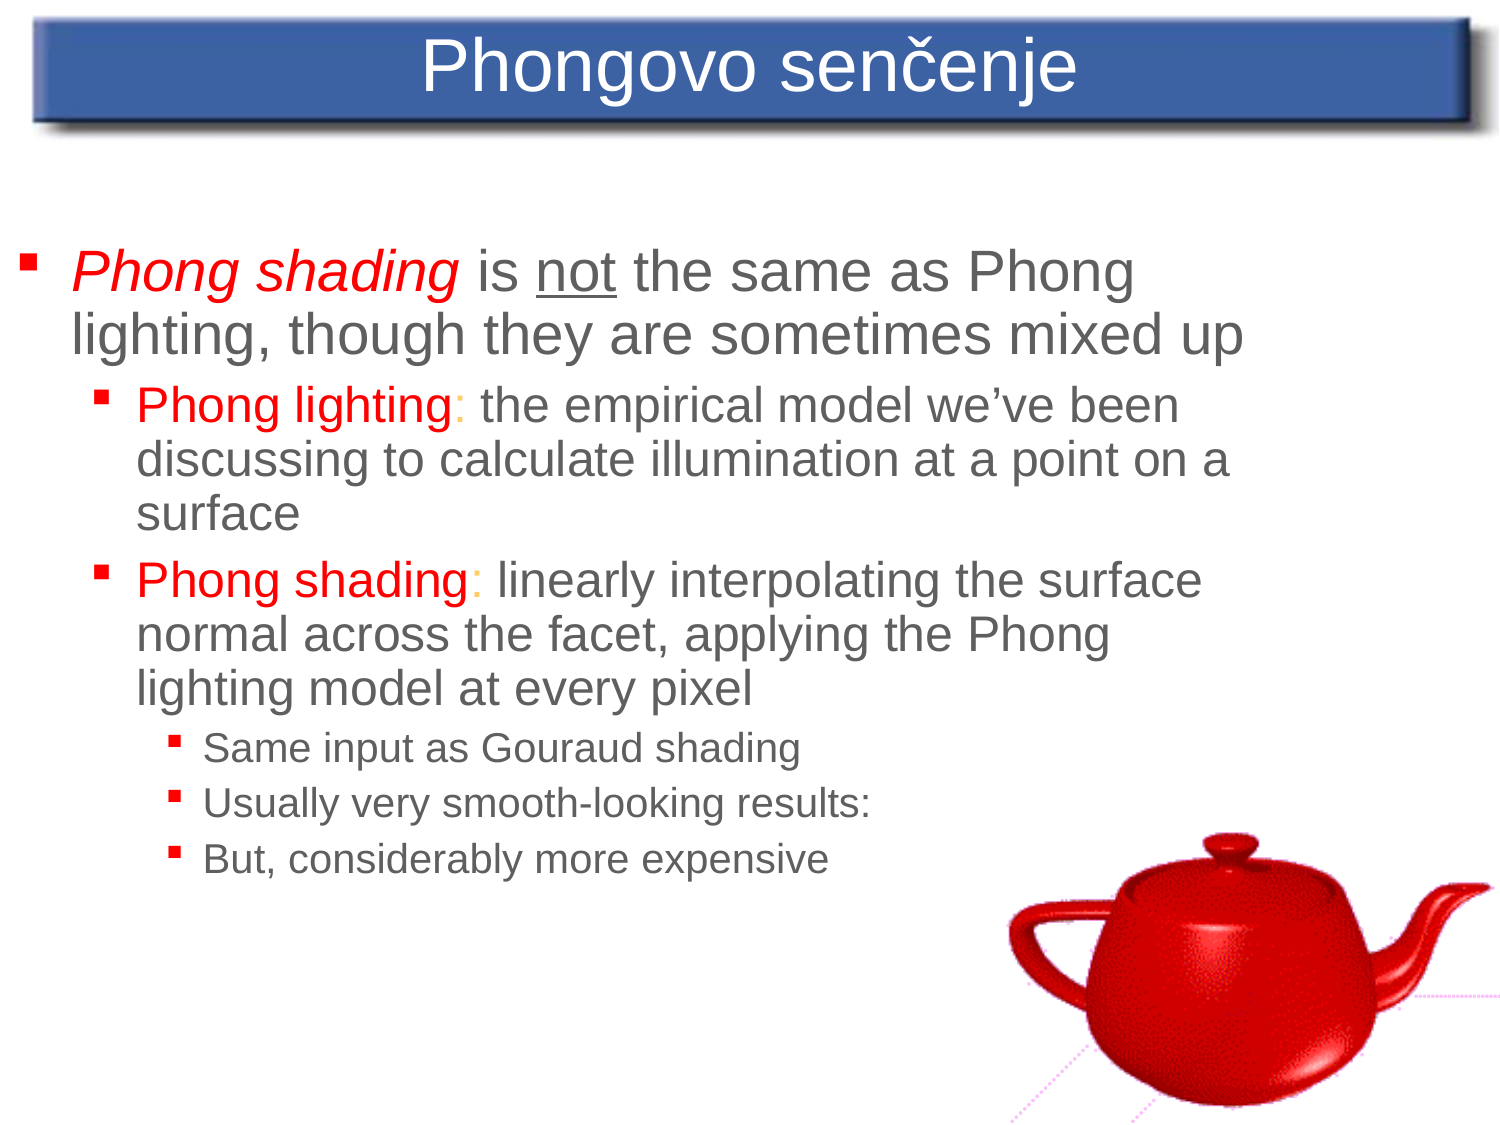

# Phongovo senčenje
Phong shading is not the same as Phong lighting, though they are sometimes mixed up
Phong lighting: the empirical model we’ve been discussing to calculate illumination at a point on a surface
Phong shading: linearly interpolating the surface normal across the facet, applying the Phong lighting model at every pixel
Same input as Gouraud shading
Usually very smooth-looking results:
But, considerably more expensive